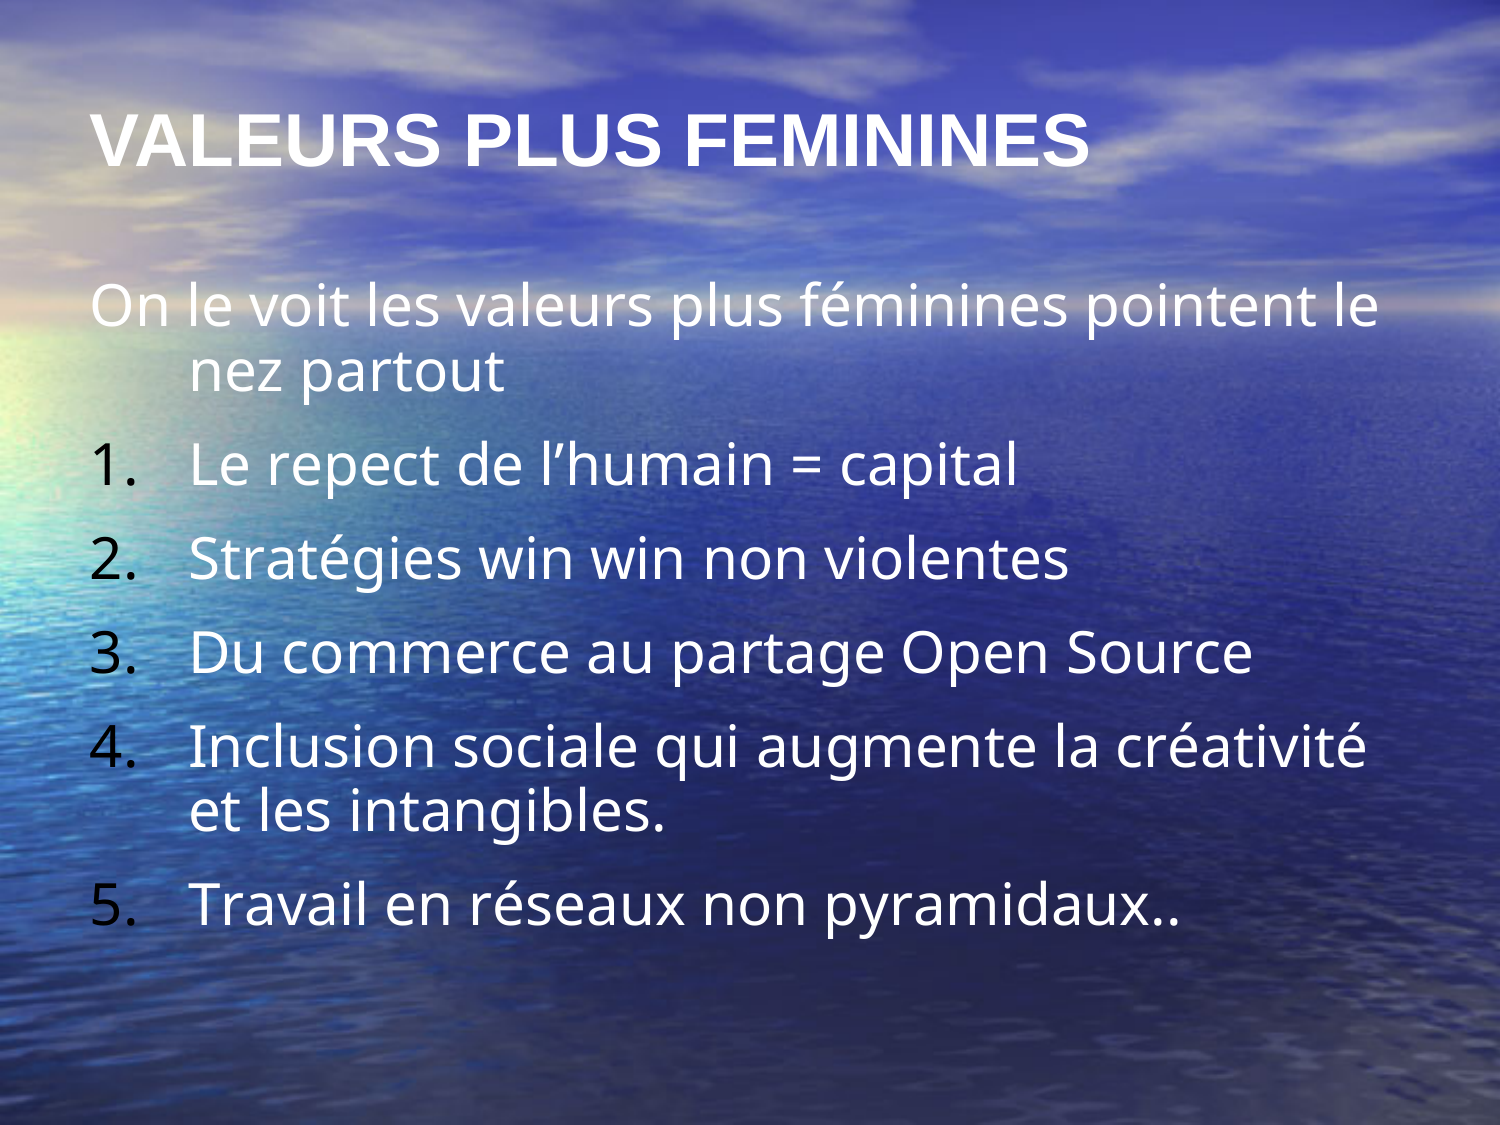

# VALEURS PLUS FEMININES
On le voit les valeurs plus féminines pointent le nez partout
Le repect de l’humain = capital
Stratégies win win non violentes
Du commerce au partage Open Source
Inclusion sociale qui augmente la créativité et les intangibles.
Travail en réseaux non pyramidaux..